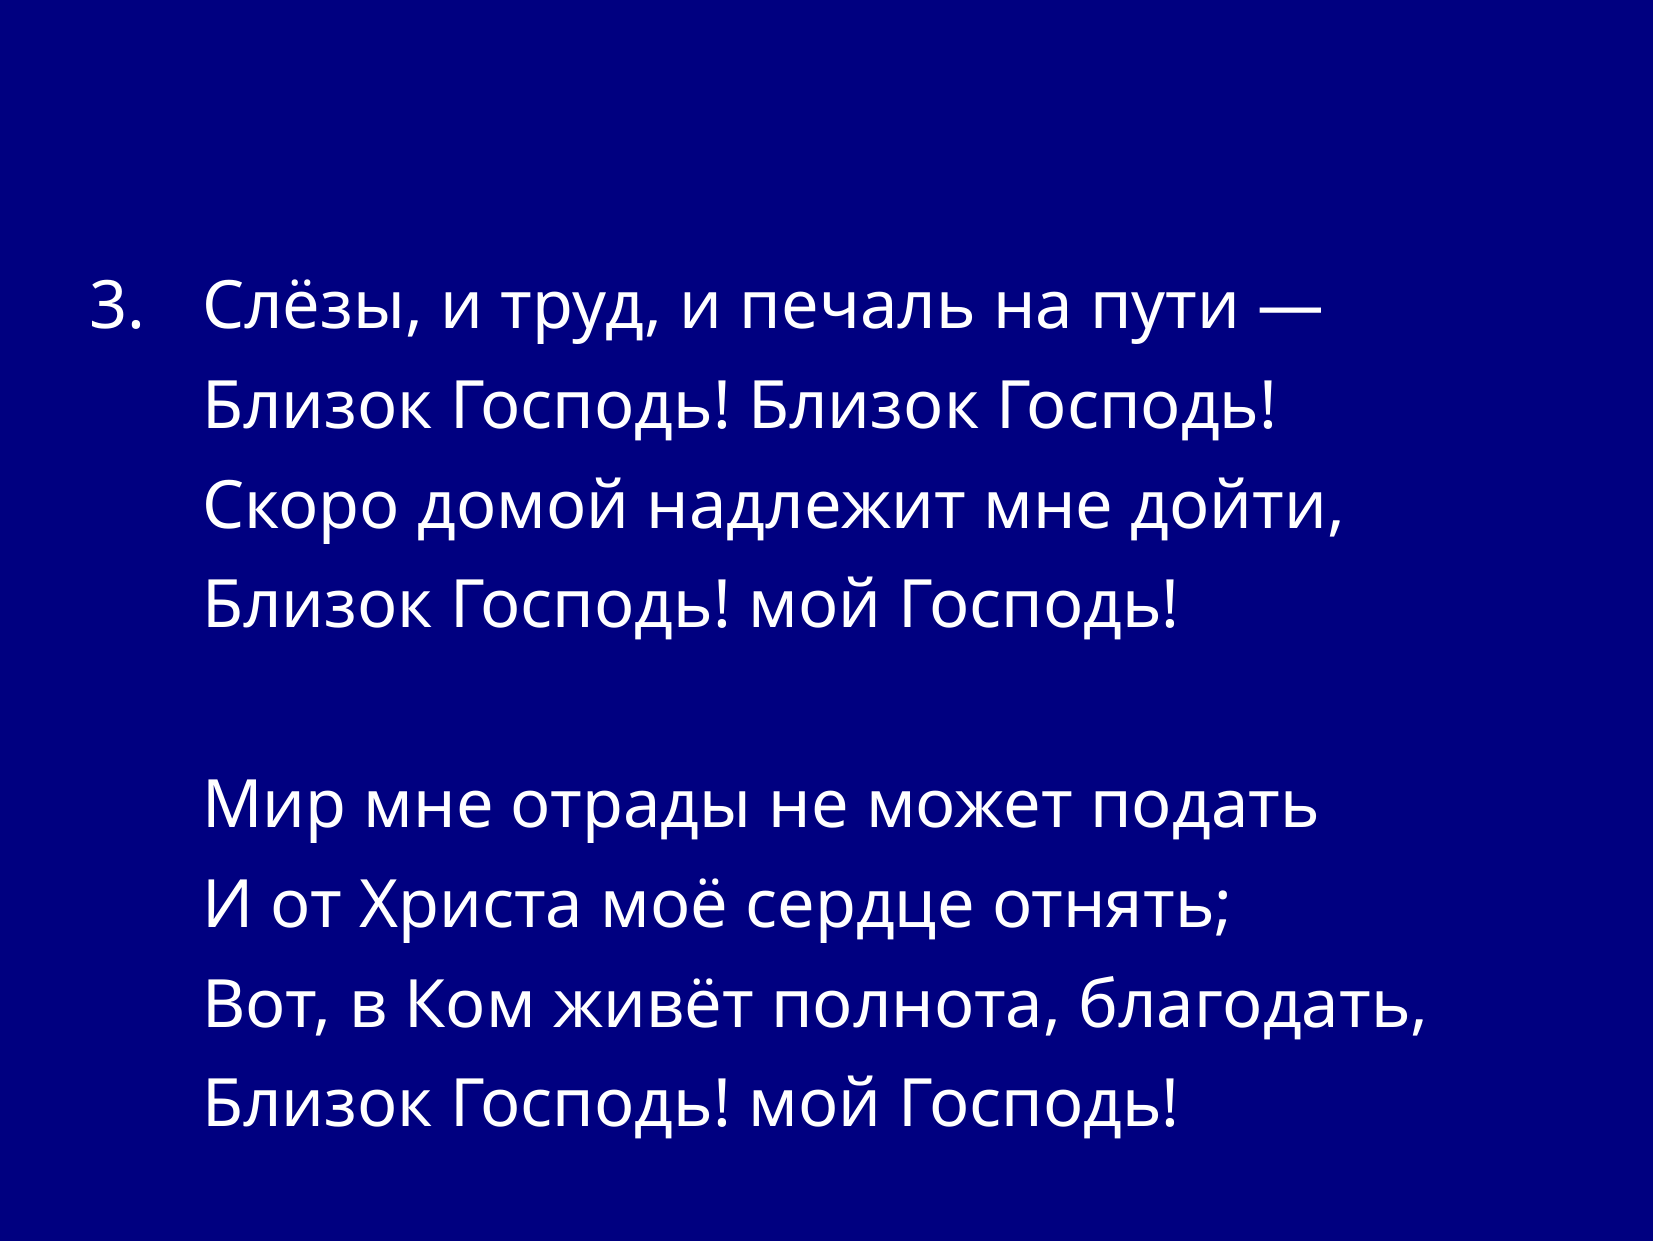

3.	Слёзы, и труд, и печаль на пути —
	Близок Господь! Близок Господь!
	Скоро домой надлежит мне дойти,
	Близок Господь! мой Господь!
	Мир мне отрады не может подать
	И от Христа моё сердце отнять;
	Вот, в Ком живёт полнота, благодать,
	Близок Господь! мой Господь!